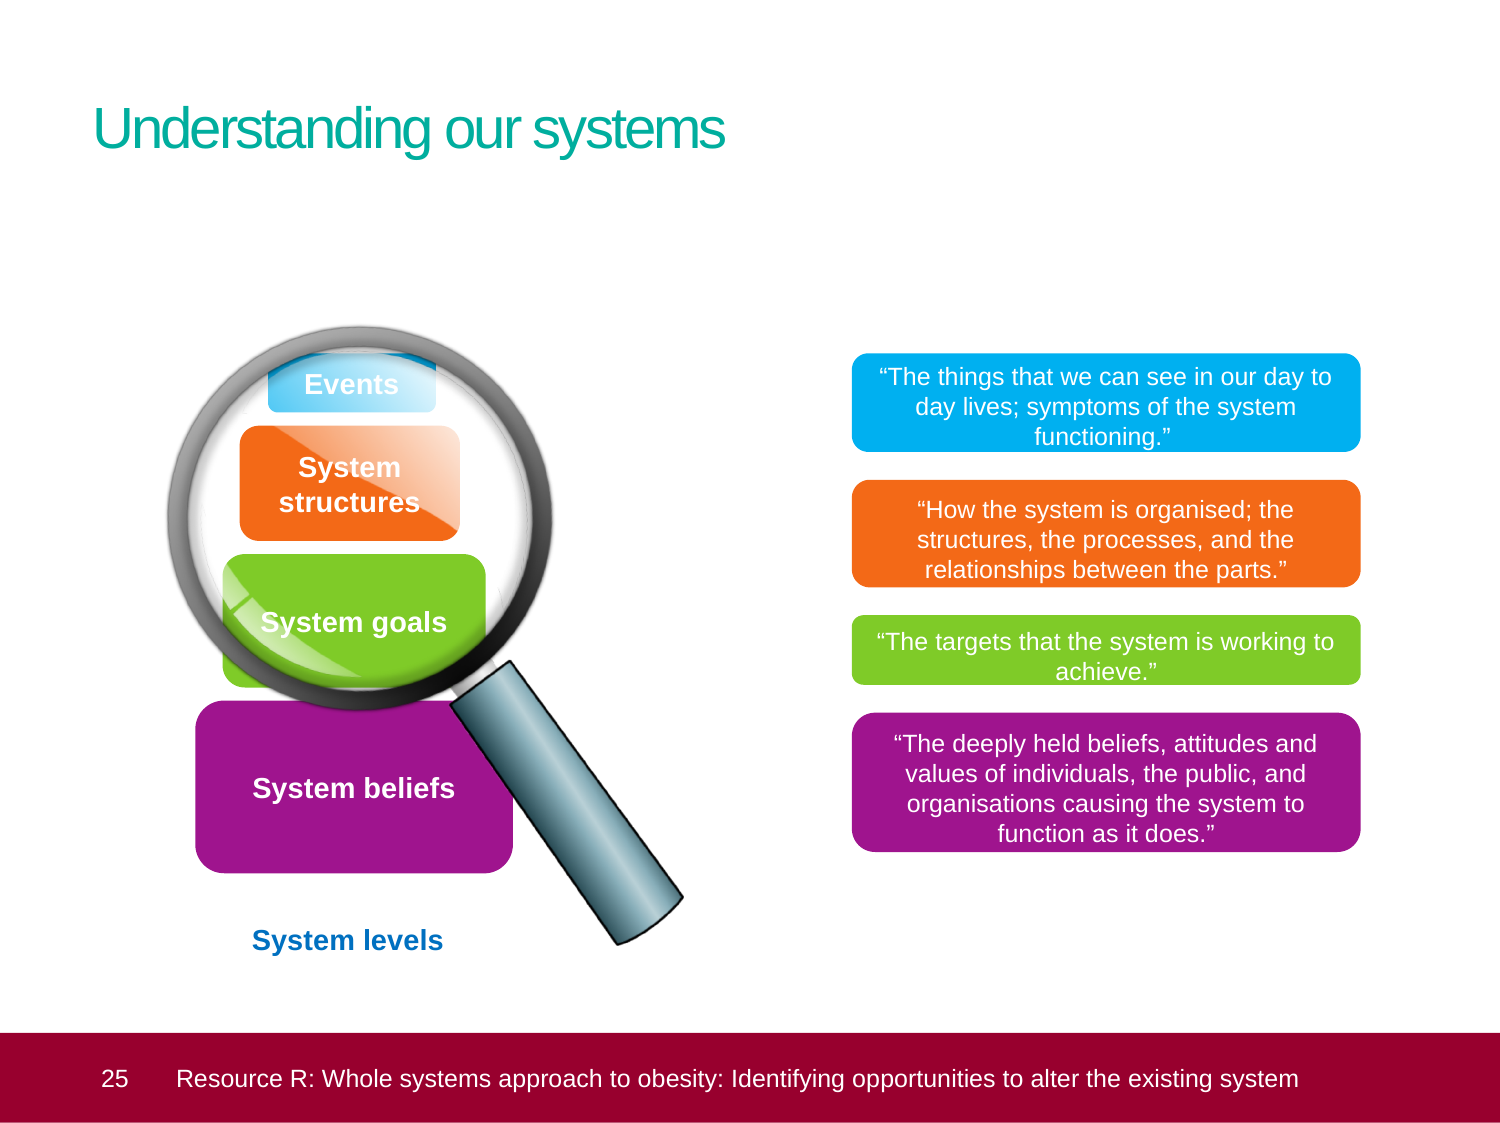

# Understanding our systems
Events
System structures
System goals
System beliefs
System levels
“The things that we can see in our day to day lives; symptoms of the system functioning.”
“How the system is organised; the structures, the processes, and the relationships between the parts.”
“The targets that the system is working to achieve.”
“The deeply held beliefs, attitudes and values of individuals, the public, and organisations causing the system to function as it does.”
 25
Resource R: Whole systems approach to obesity: Identifying opportunities to alter the existing system